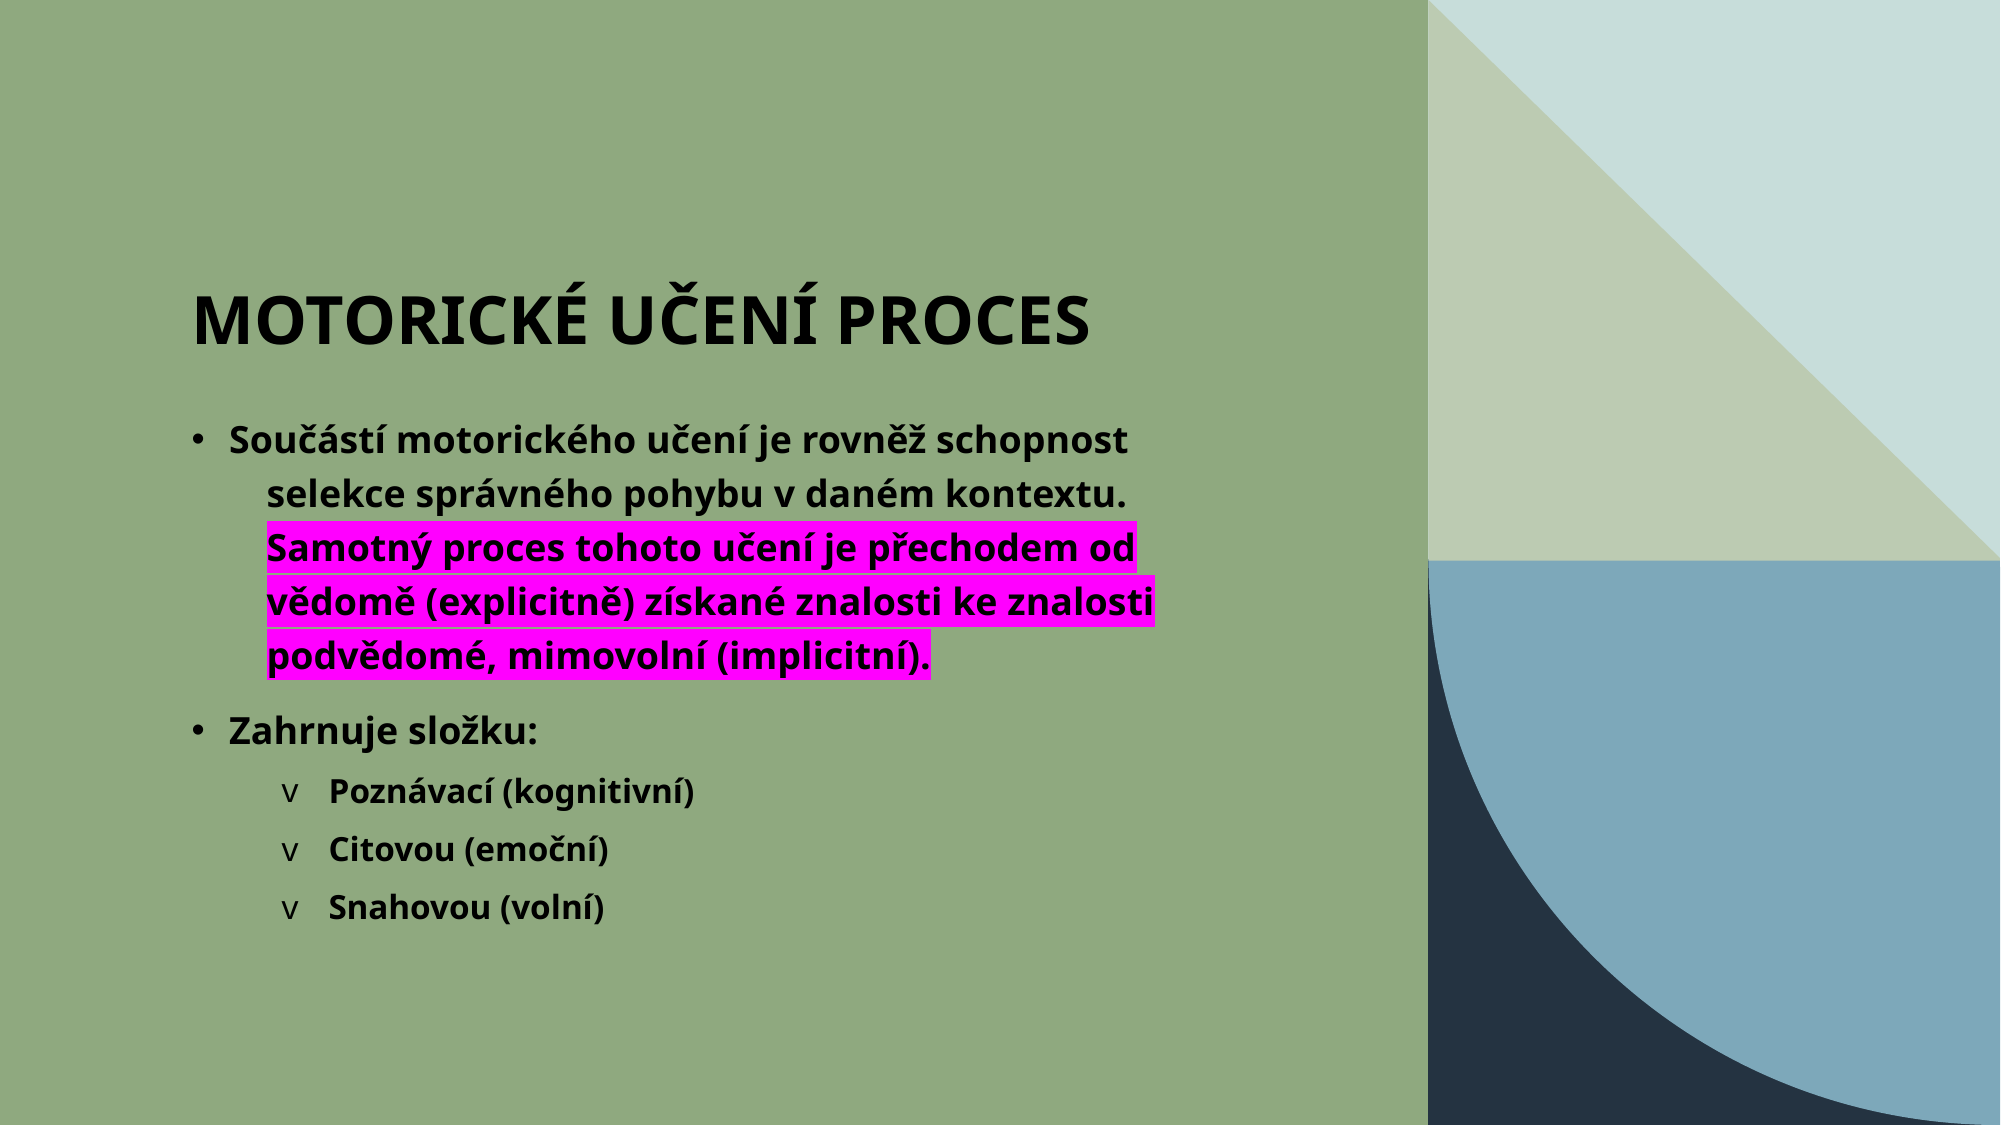

# MOTORICKÉ UČENÍ PROCES
Součástí motorického učení je rovněž schopnost selekce správného pohybu v daném kontextu. Samotný proces tohoto učení je přechodem od vědomě (explicitně) získané znalosti ke znalosti podvědomé, mimovolní (implicitní).
Zahrnuje složku:
Poznávací (kognitivní)
Citovou (emoční)
Snahovou (volní)